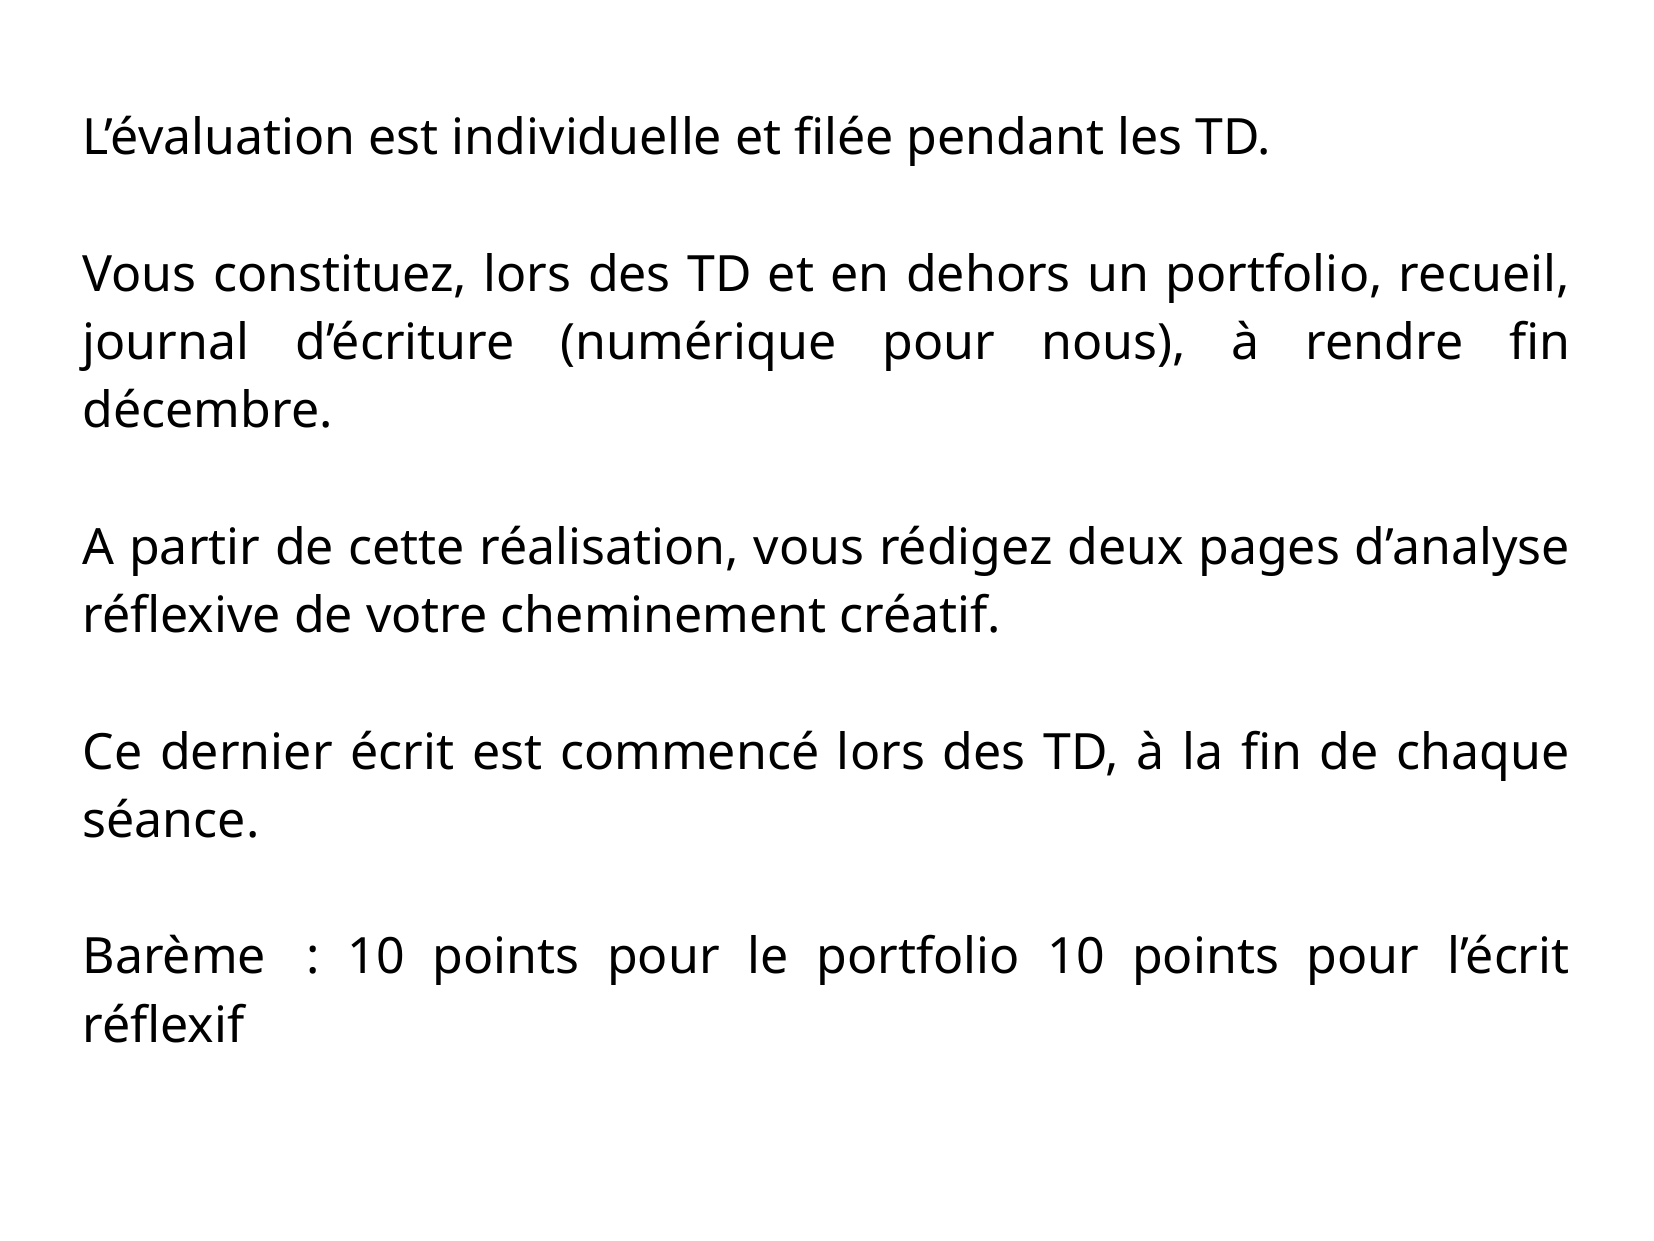

# L’évaluation est individuelle et filée pendant les TD.
Vous constituez, lors des TD et en dehors un portfolio, recueil, journal d’écriture (numérique pour nous), à rendre fin décembre.
A partir de cette réalisation, vous rédigez deux pages d’analyse réflexive de votre cheminement créatif.
Ce dernier écrit est commencé lors des TD, à la fin de chaque séance.
Barème  : 10 points pour le portfolio 10 points pour l’écrit réflexif